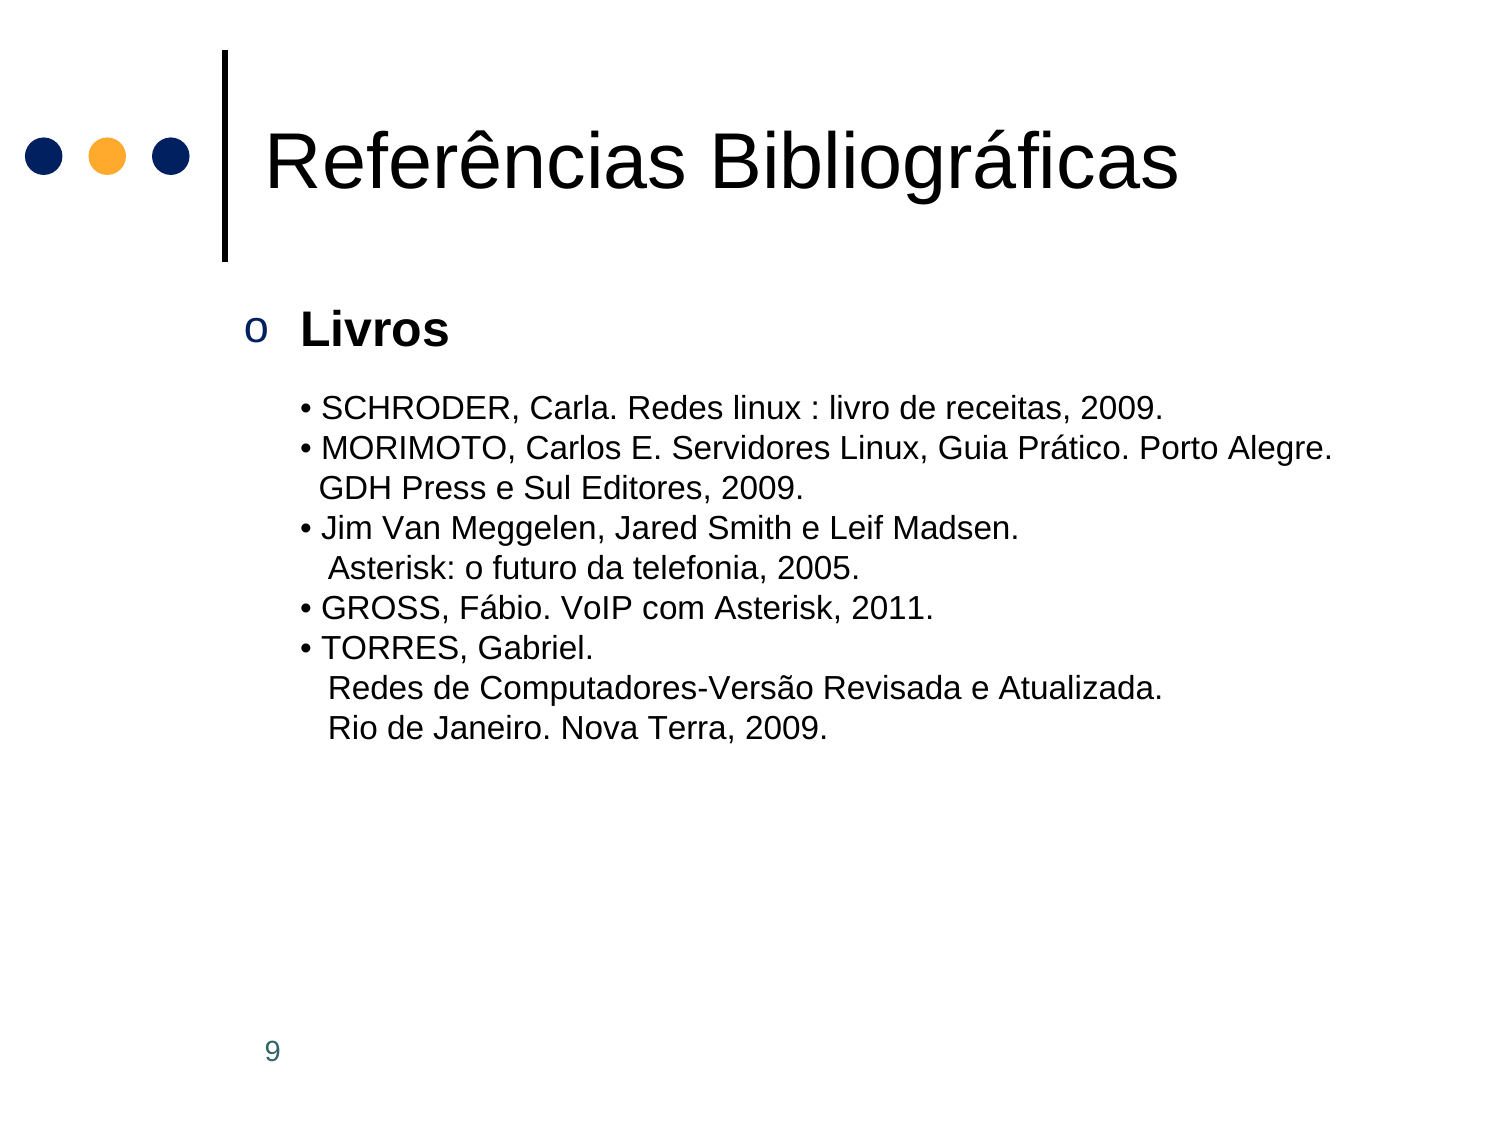

# Referências Bibliográficas
Livros
• SCHRODER, Carla. Redes linux : livro de receitas, 2009.
• MORIMOTO, Carlos E. Servidores Linux, Guia Prático. Porto Alegre.
 GDH Press e Sul Editores, 2009.
• Jim Van Meggelen, Jared Smith e Leif Madsen.
 Asterisk: o futuro da telefonia, 2005.
• GROSS, Fábio. VoIP com Asterisk, 2011.
• TORRES, Gabriel.
 Redes de Computadores-Versão Revisada e Atualizada.
 Rio de Janeiro. Nova Terra, 2009.